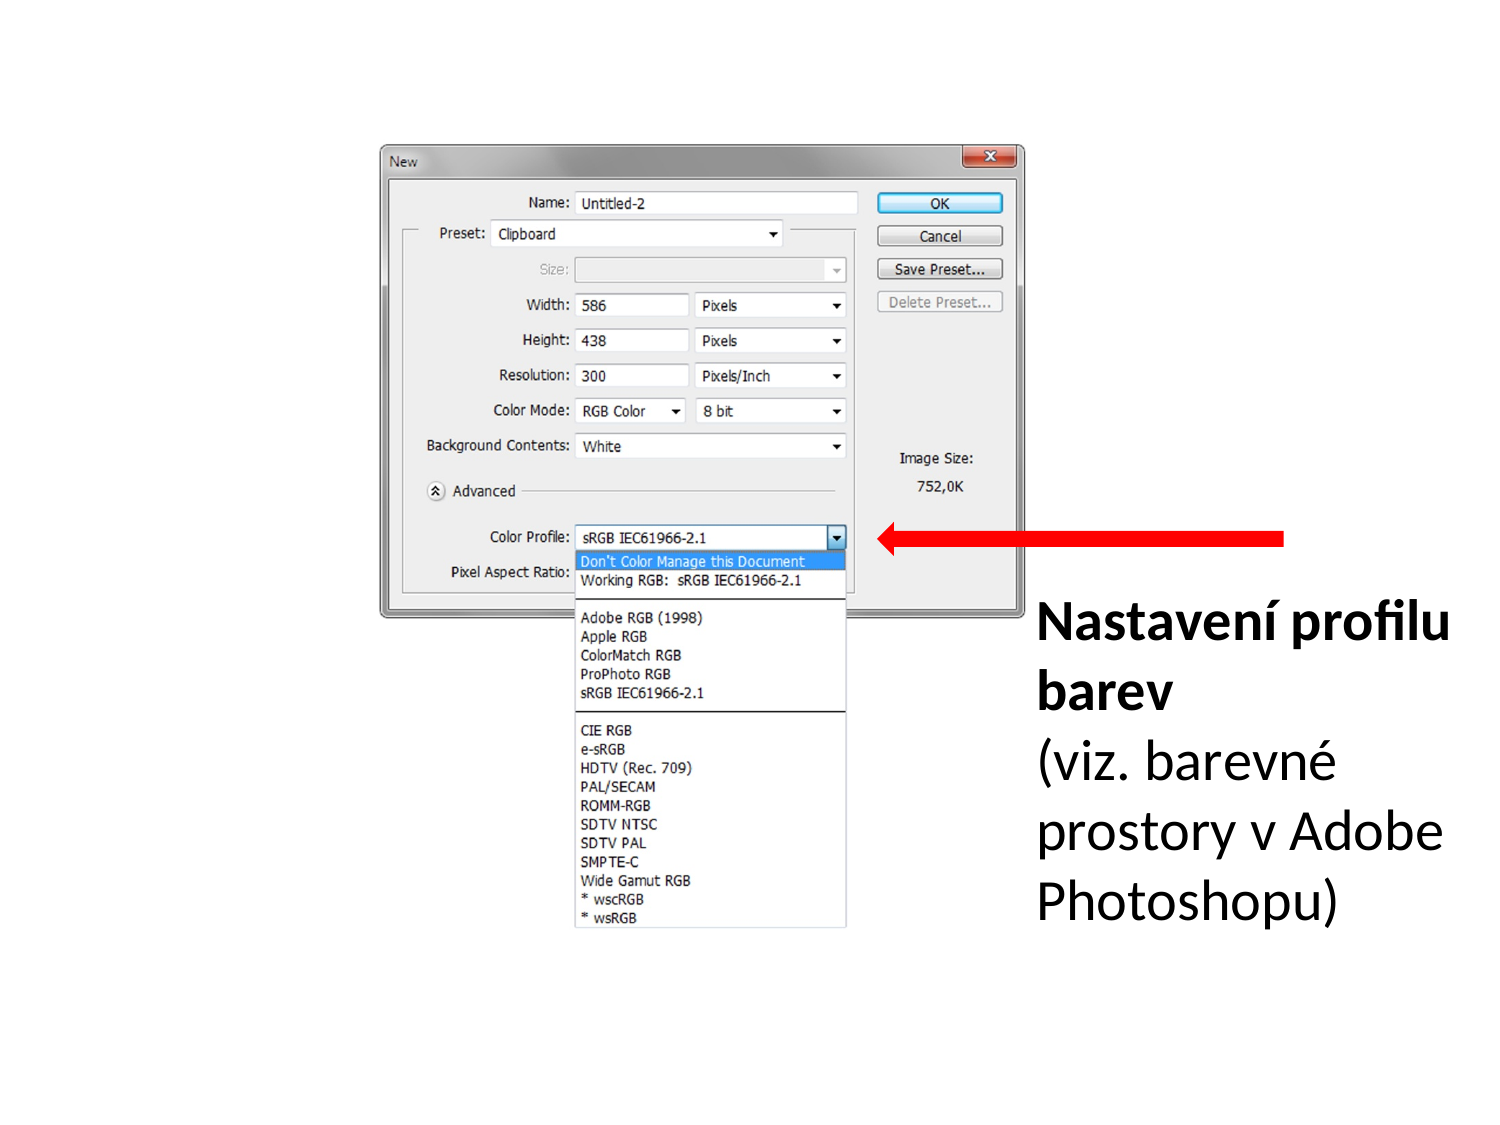

Nastavení profilu barev
(viz. barevné prostory v Adobe Photoshopu)